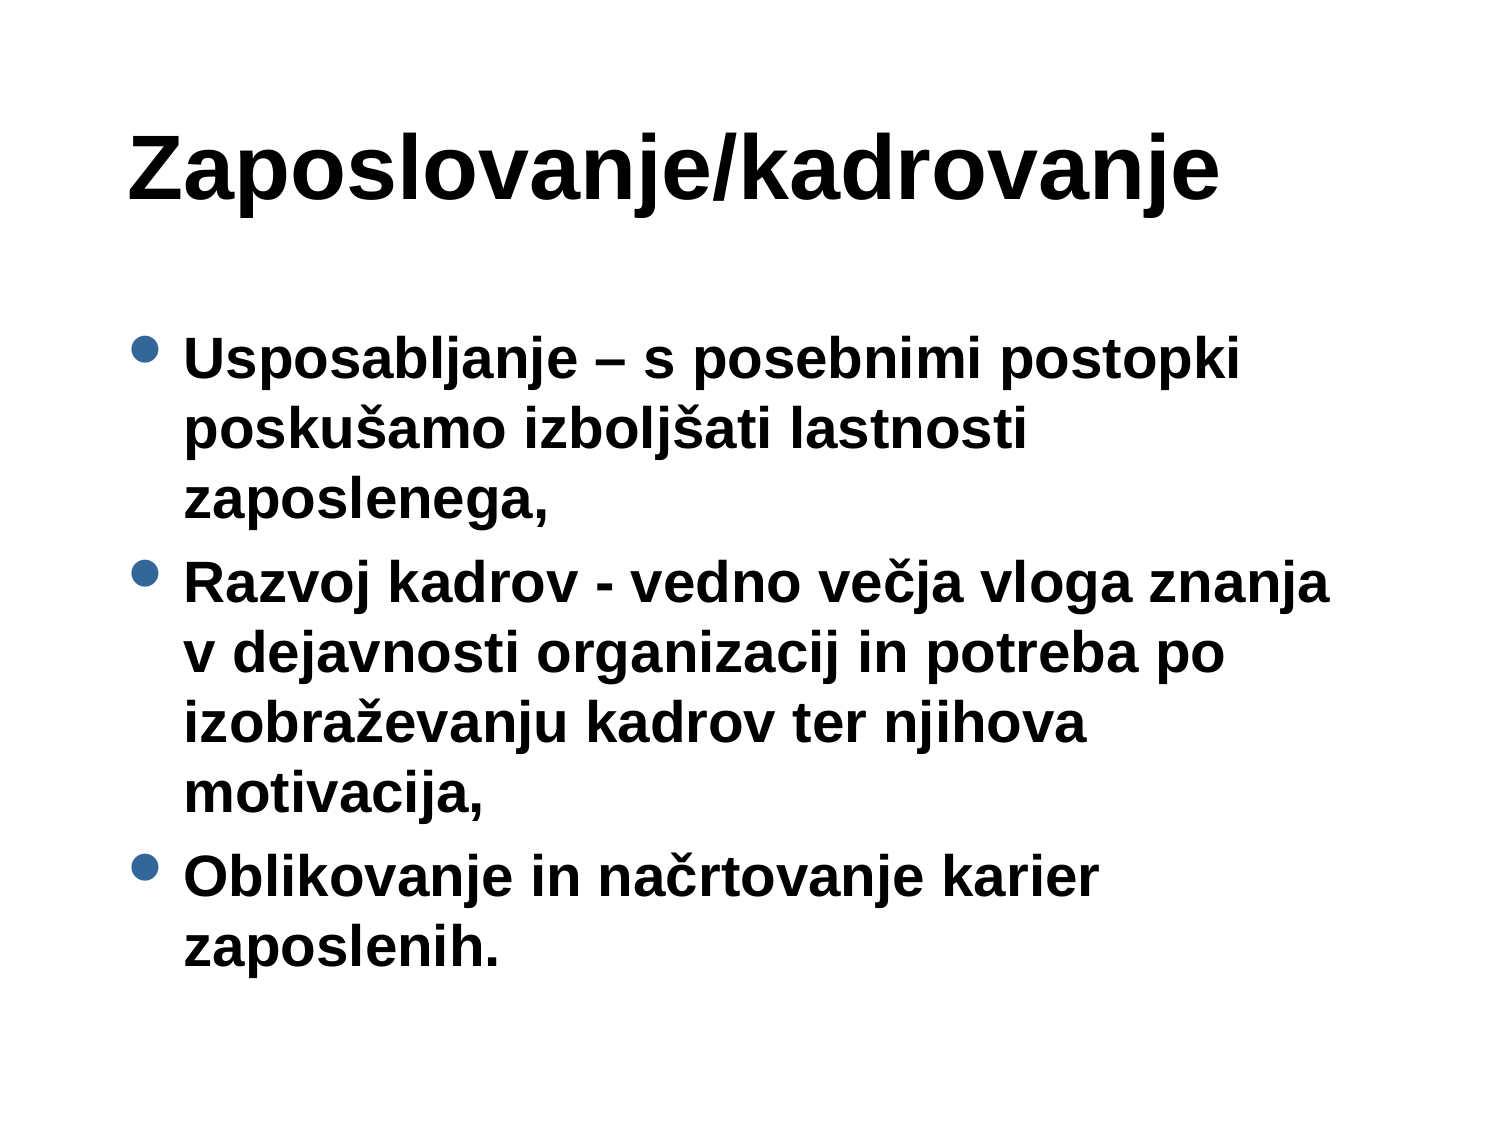

# Zaposlovanje/kadrovanje
Usposabljanje – s posebnimi postopki poskušamo izboljšati lastnosti zaposlenega,
Razvoj kadrov - vedno večja vloga znanja v dejavnosti organizacij in potreba po izobraževanju kadrov ter njihova motivacija,
Oblikovanje in načrtovanje karier zaposlenih.